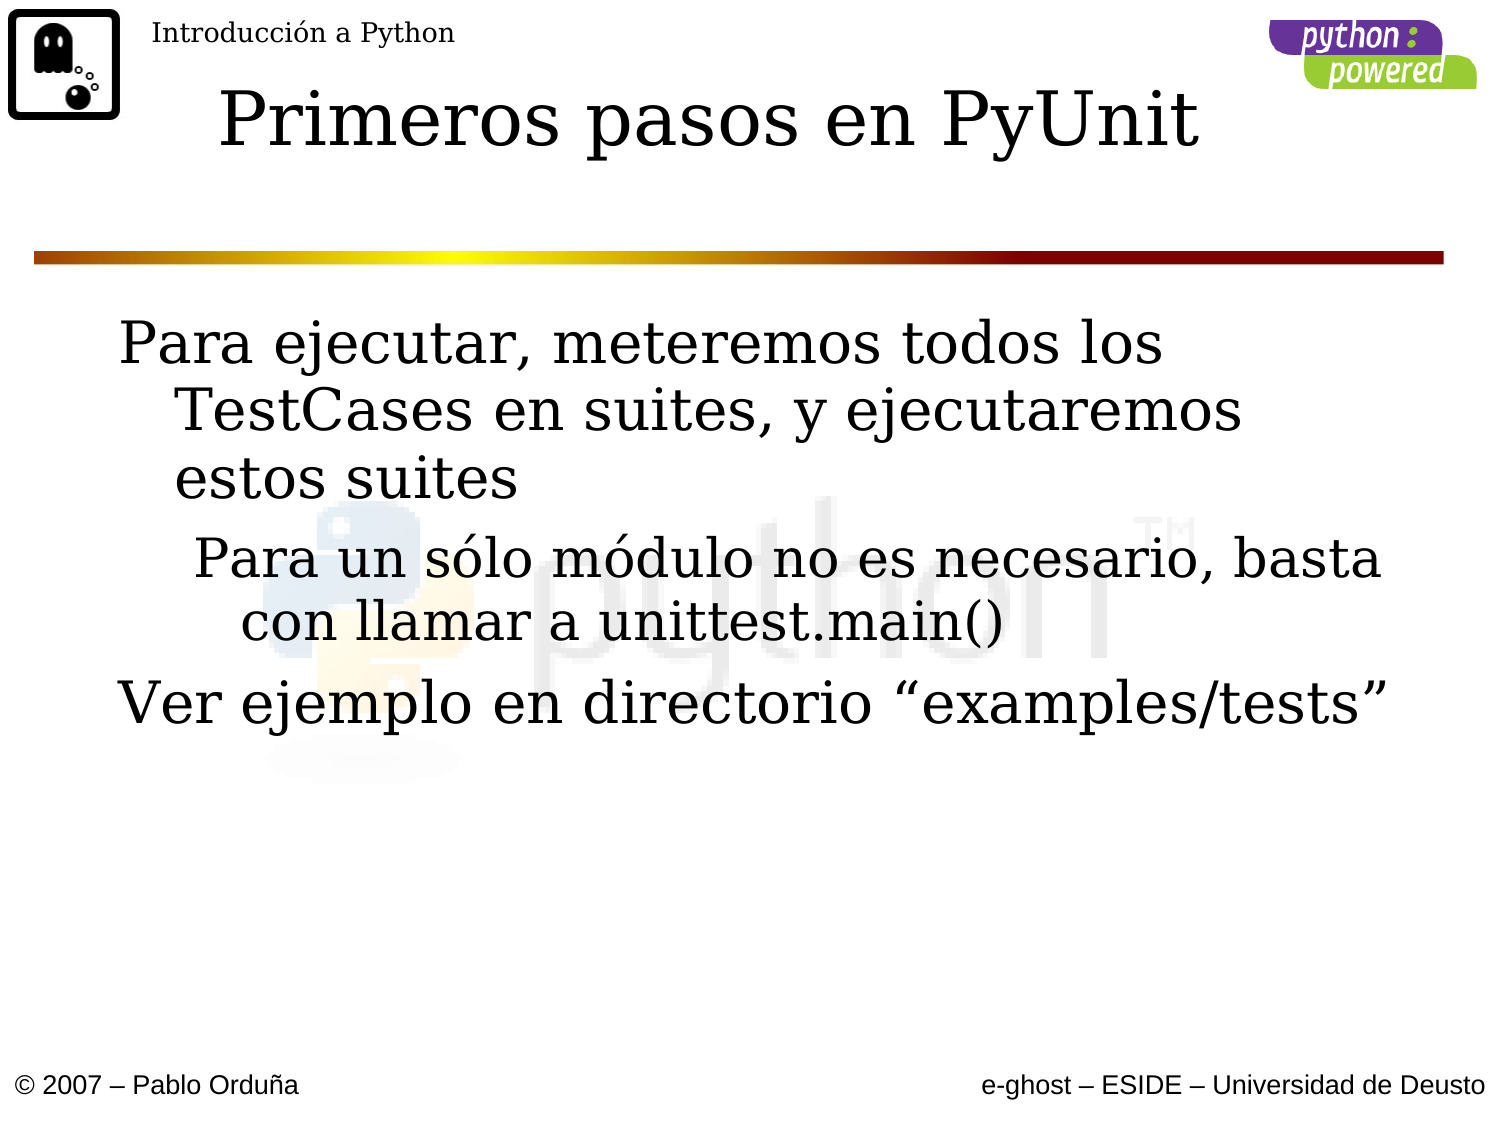

# Primeros pasos en PyUnit
Para ejecutar, meteremos todos los TestCases en suites, y ejecutaremos estos suites
Para un sólo módulo no es necesario, basta con llamar a unittest.main()
Ver ejemplo en directorio “examples/tests”